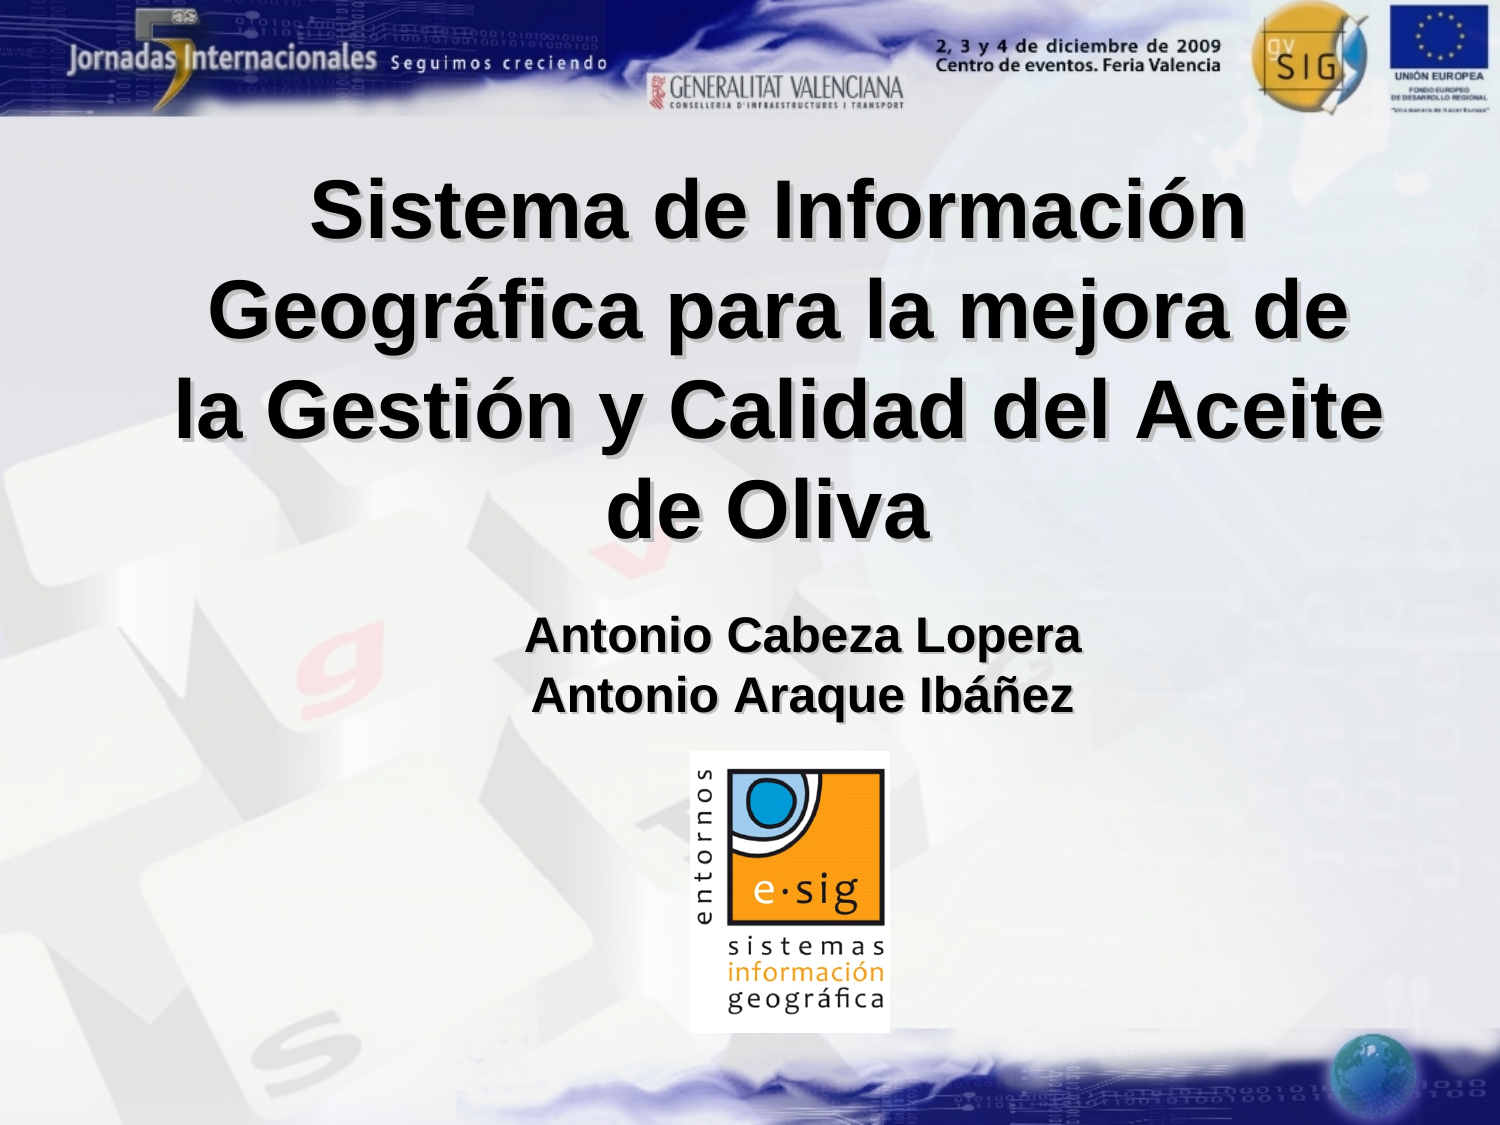

# Sistema de Información Geográfica para la mejora de la Gestión y Calidad del Aceite de Oliva
Antonio Cabeza Lopera
Antonio Araque Ibáñez